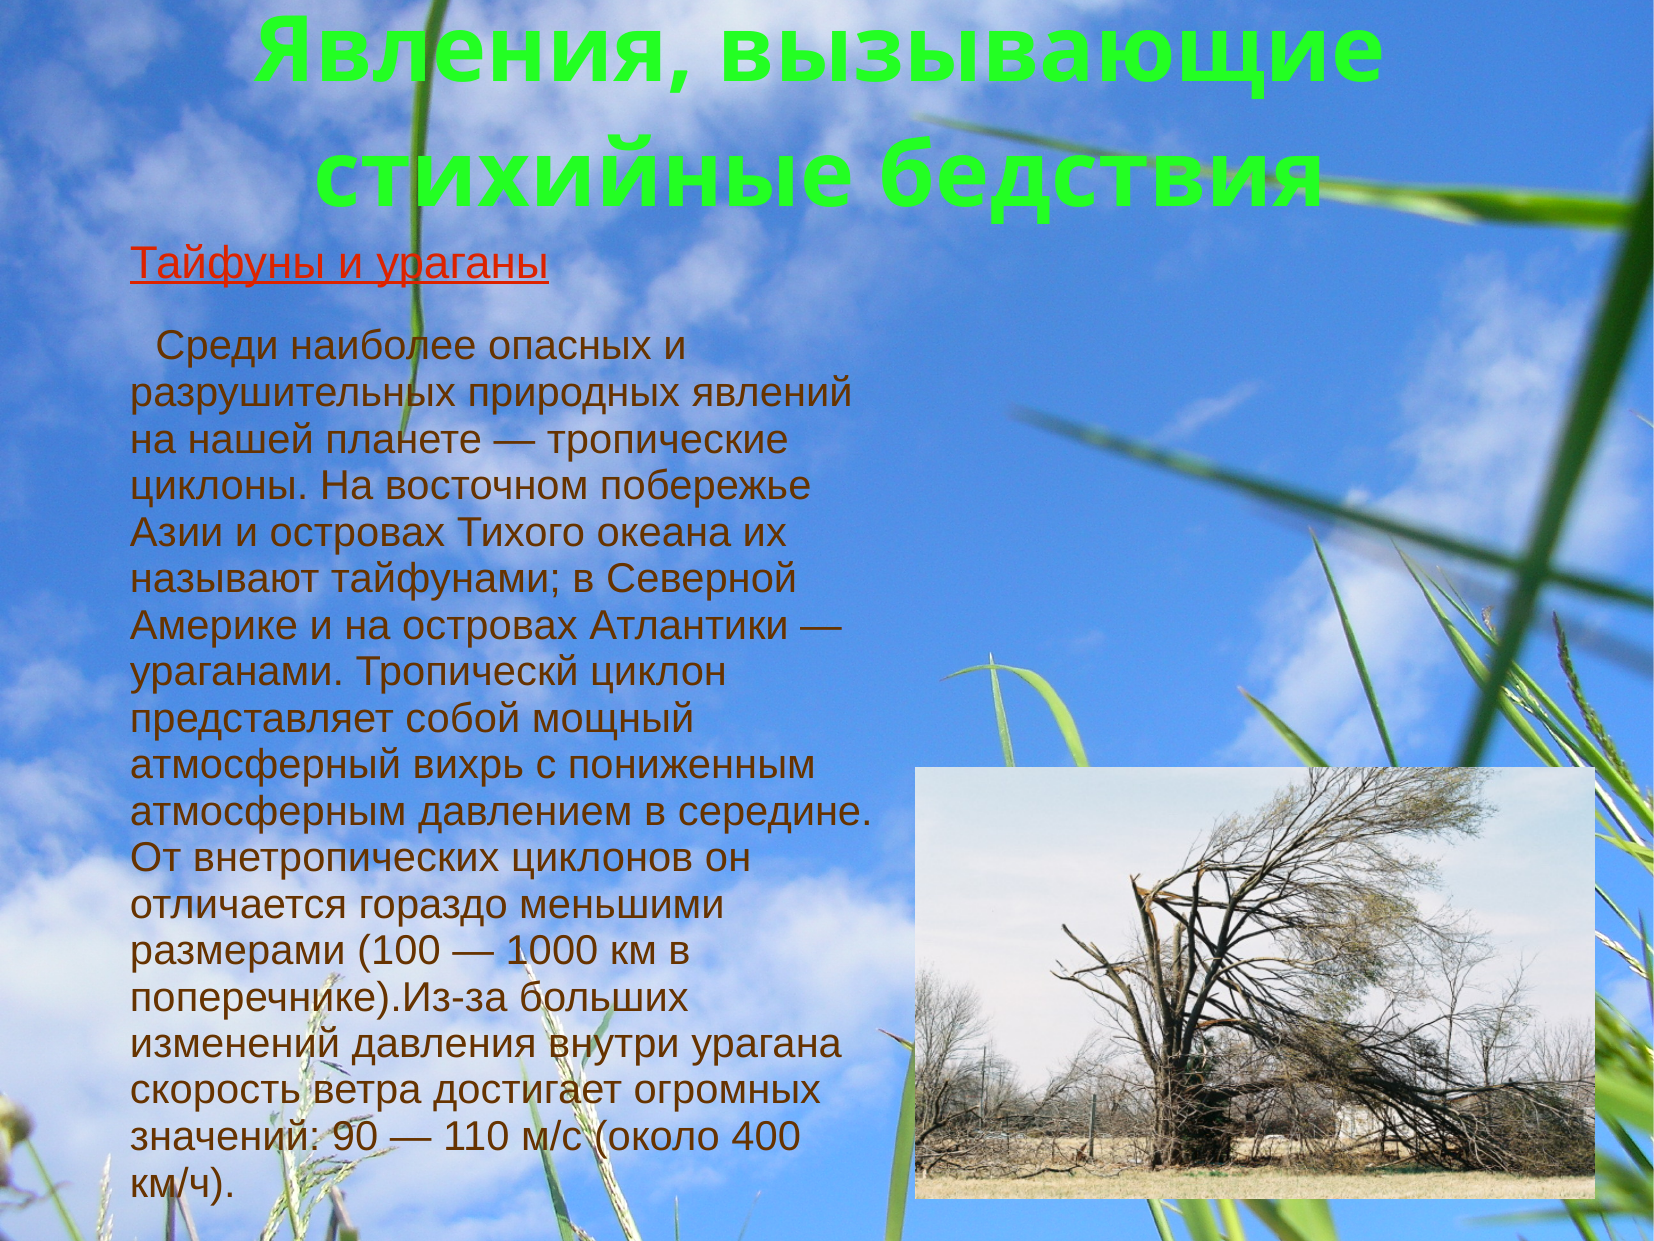

# Явления, вызывающие стихийные бедствия
Тайфуны и ураганы
 Среди наиболее опасных и разрушительных природных явлений на нашей планете — тропические циклоны. На восточном побережье Азии и островах Тихого океана их называют тайфунами; в Северной Америке и на островах Атлантики — ураганами. Тропическй циклон представляет собой мощный атмосферный вихрь с пониженным атмосферным давлением в середине. От внетропических циклонов он отличается гораздо меньшими размерами (100 — 1000 км в поперечнике).Из-за больших изменений давления внутри урагана скорость ветра достигает огромных значений: 90 — 110 м/с (около 400 км/ч).